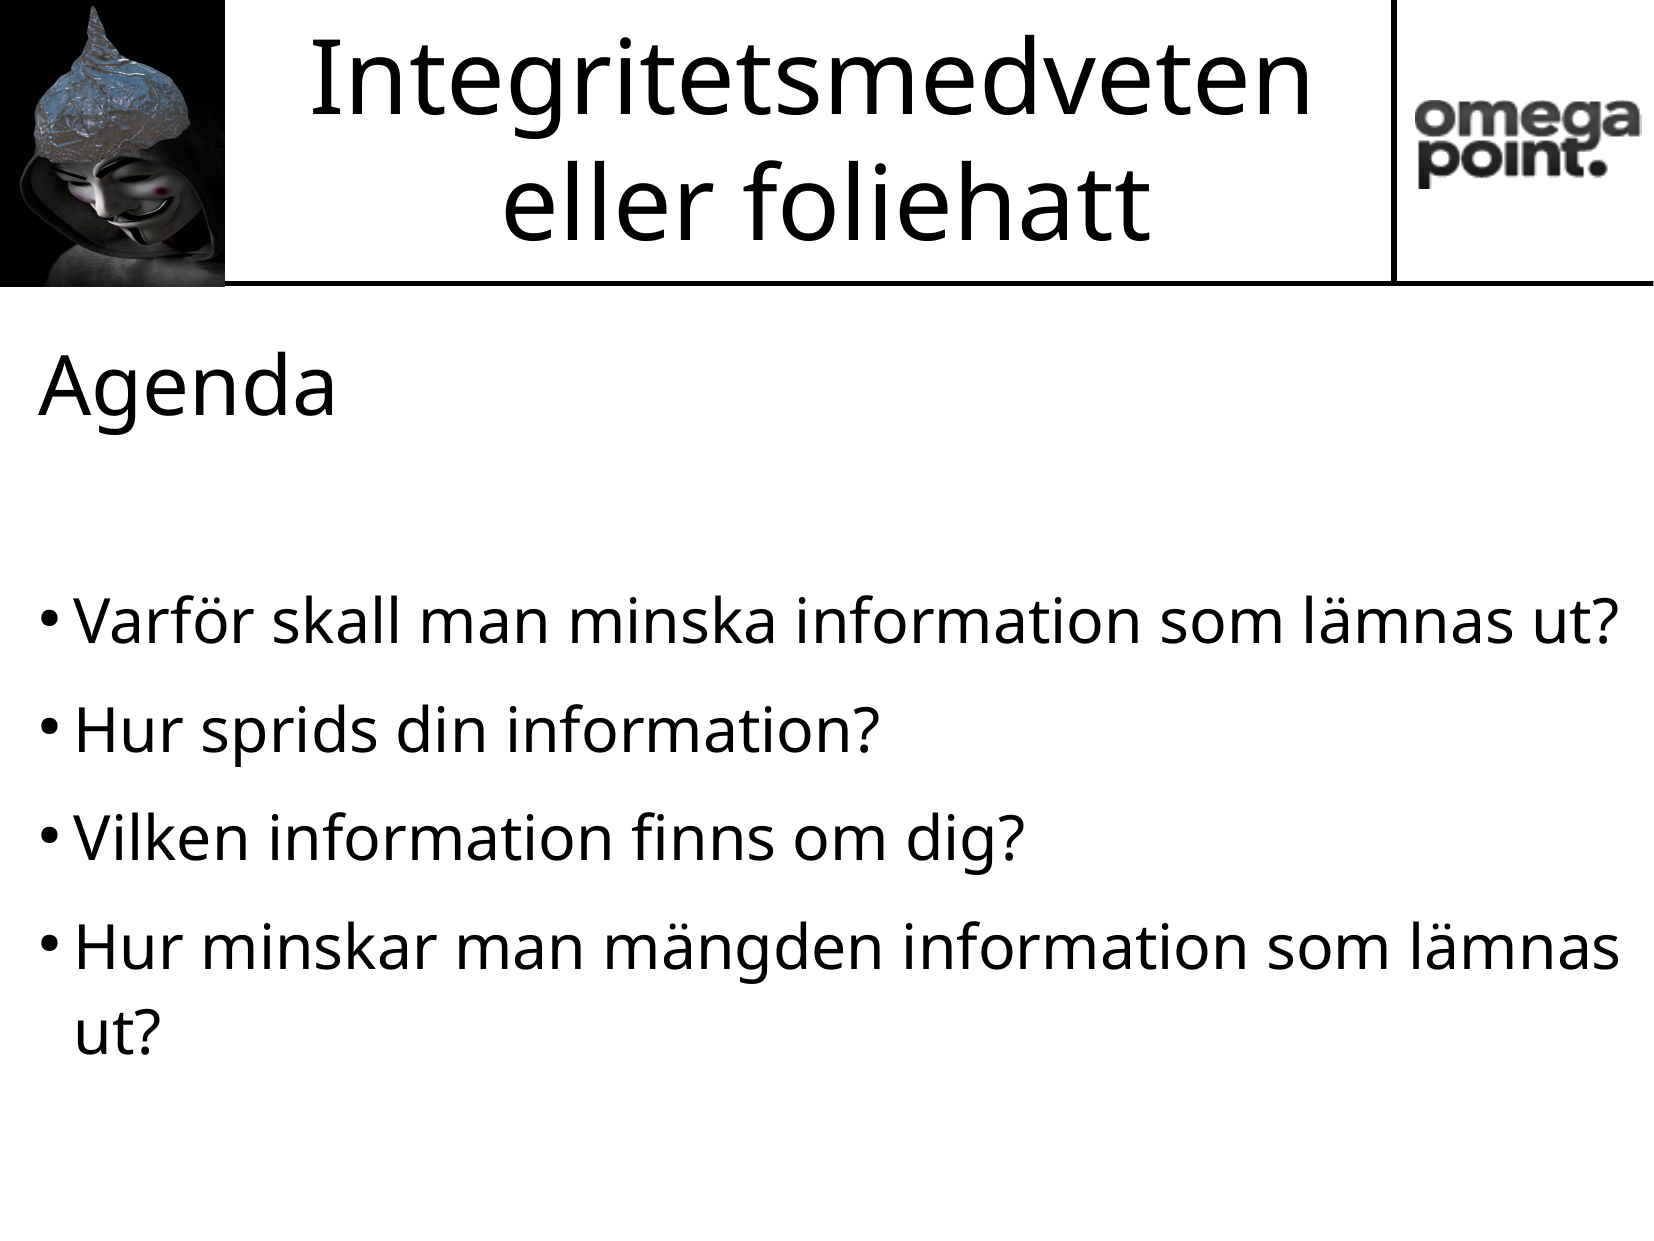

Integritetsmedveten
eller foliehatt
Agenda
Varför skall man minska information som lämnas ut?
Hur sprids din information?
Vilken information finns om dig?
Hur minskar man mängden information som lämnas ut?